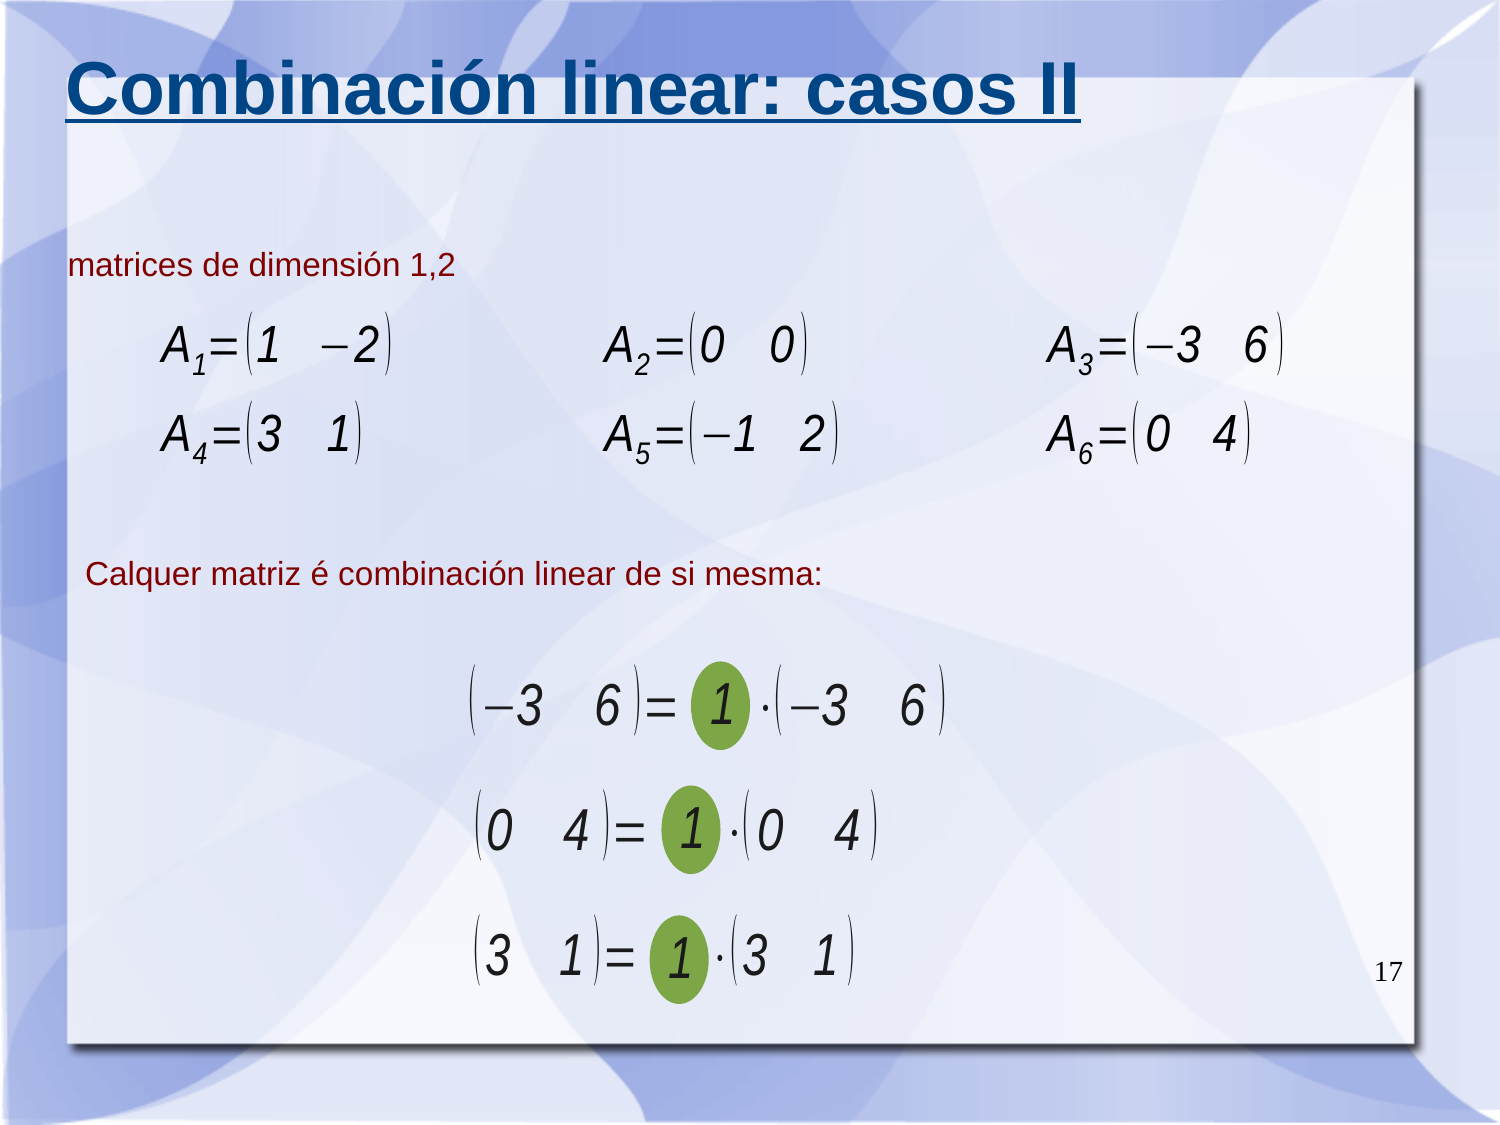

# Combinación linear: casos II
matrices de dimensión 1,2
Calquer matriz é combinación linear de si mesma:
17